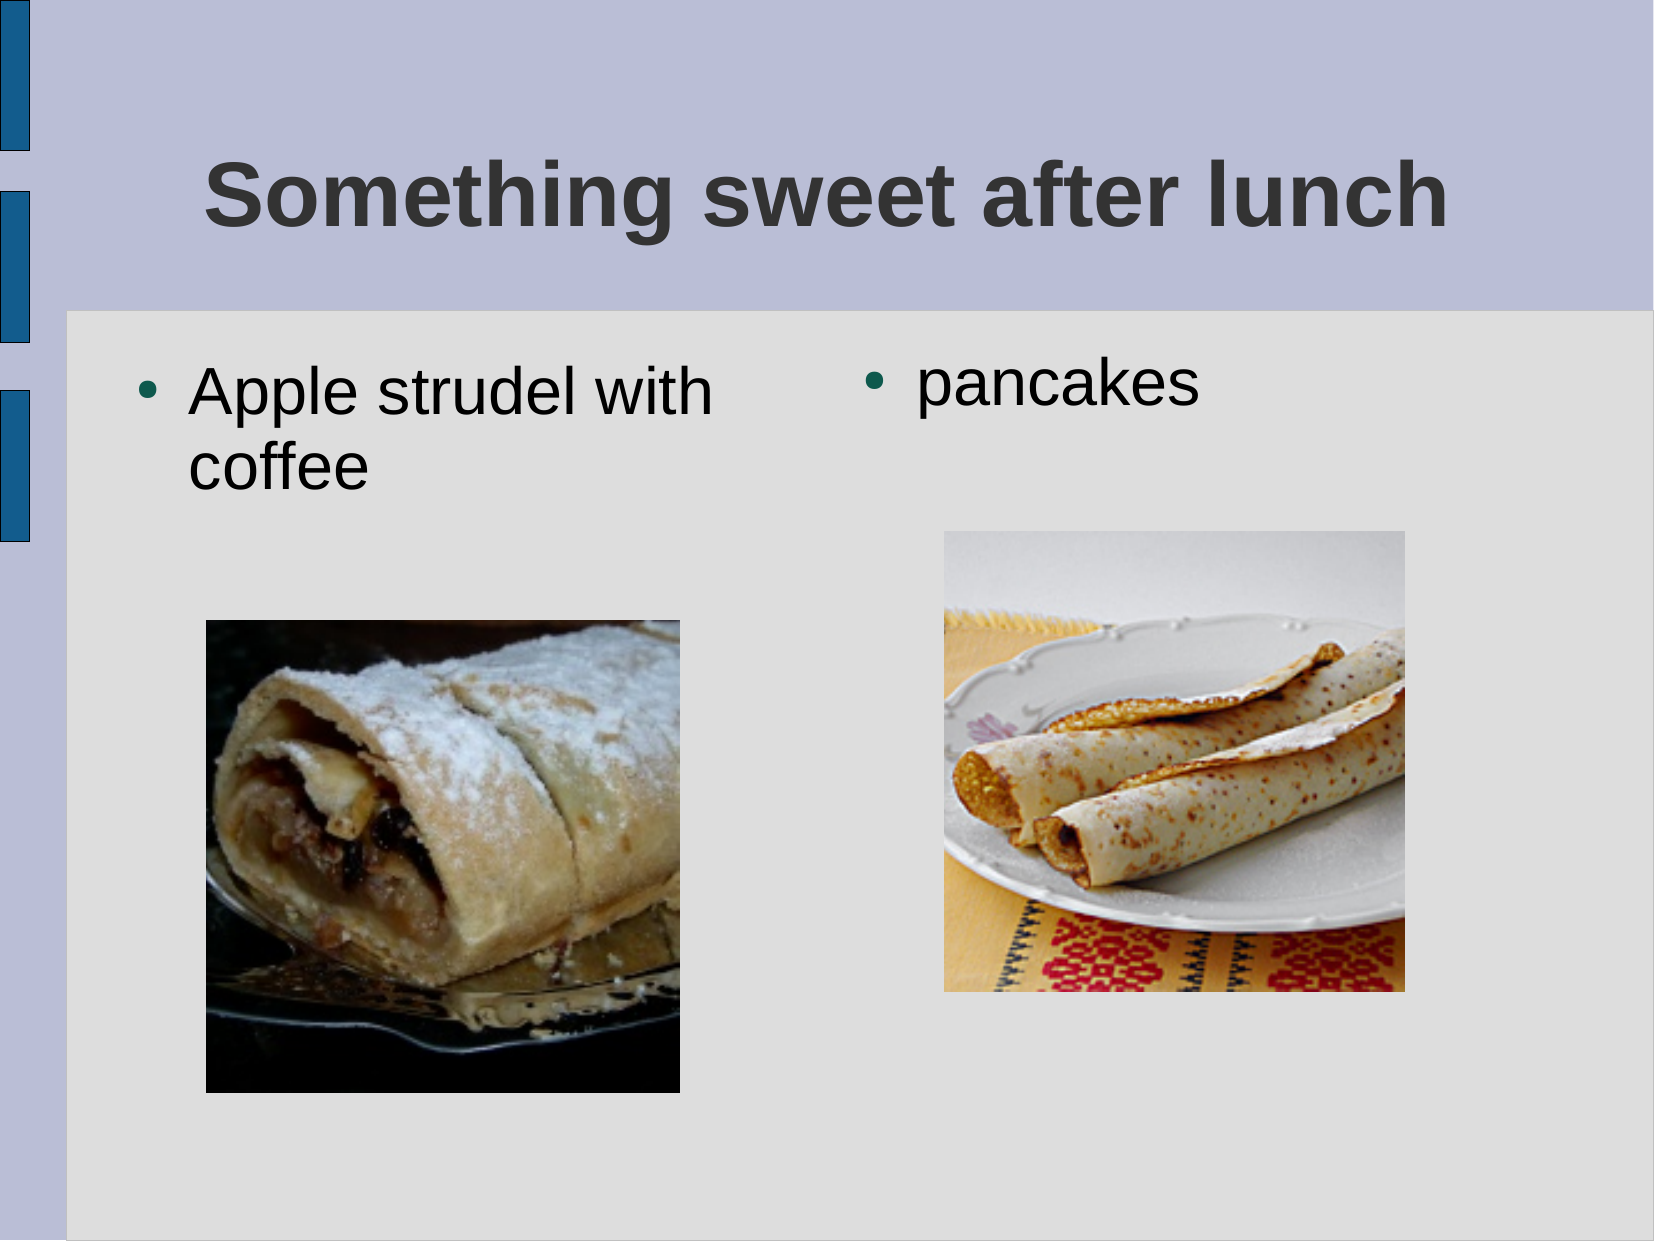

# Something sweet after lunch
pancakes
Apple strudel with coffee